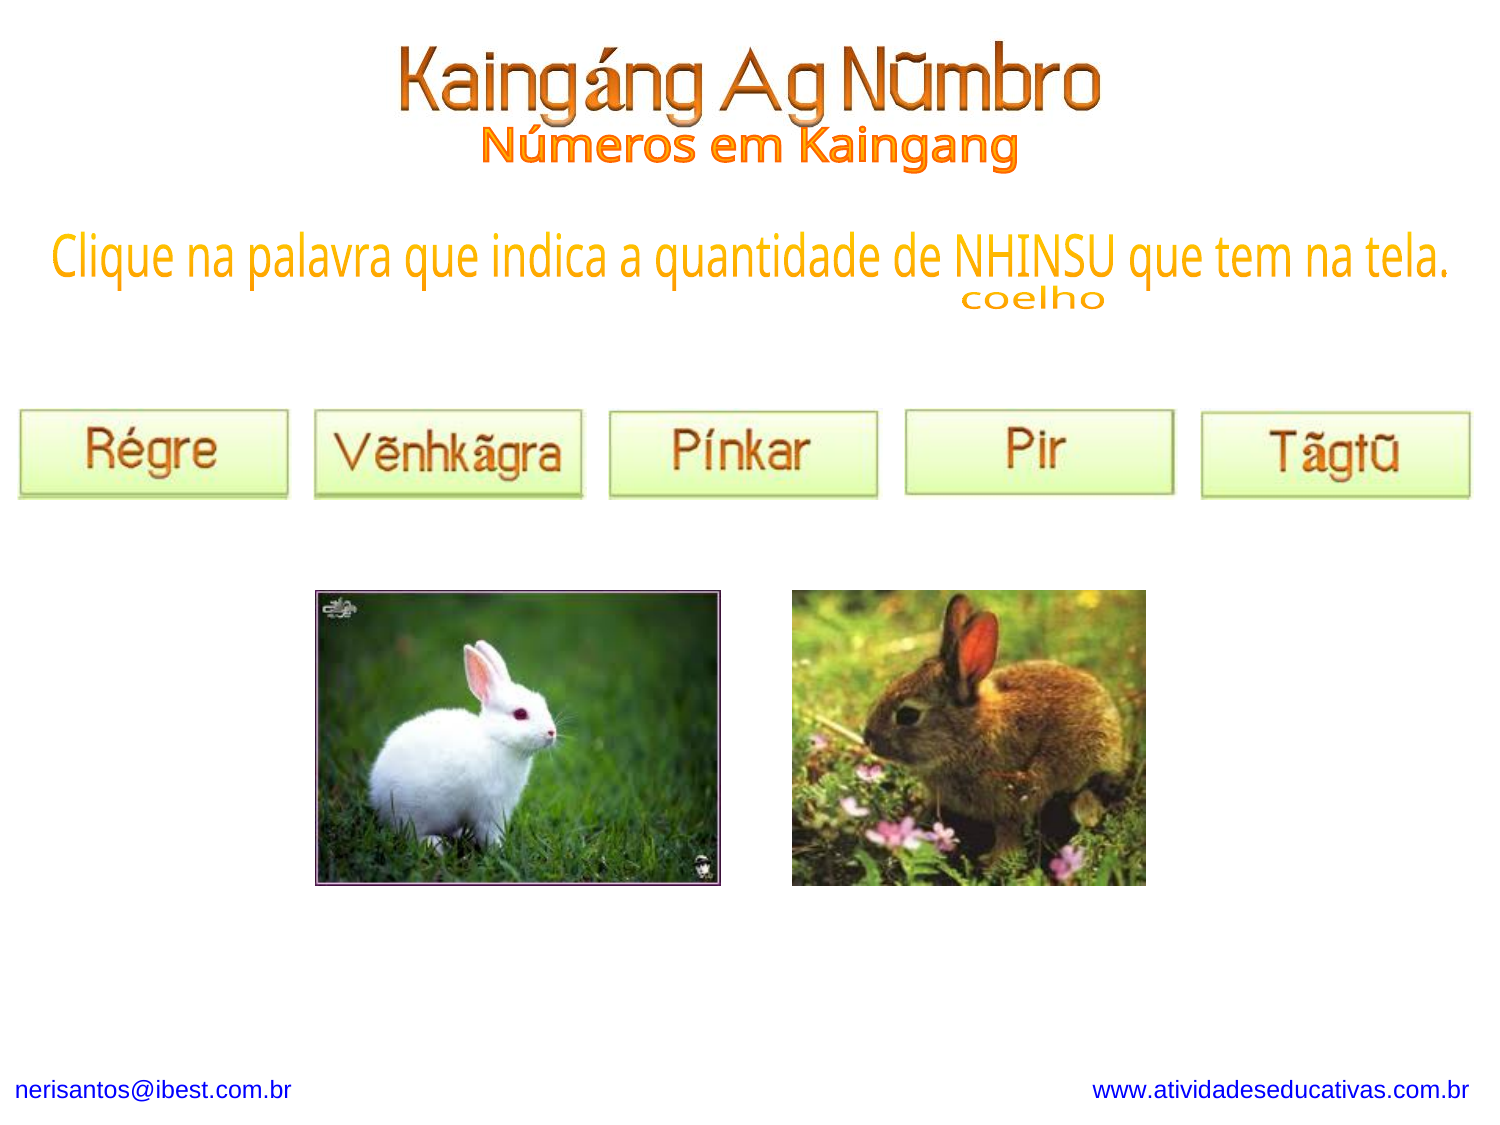

Clique na palavra que indica a quantidade de NHINSU que tem na tela.
coelho